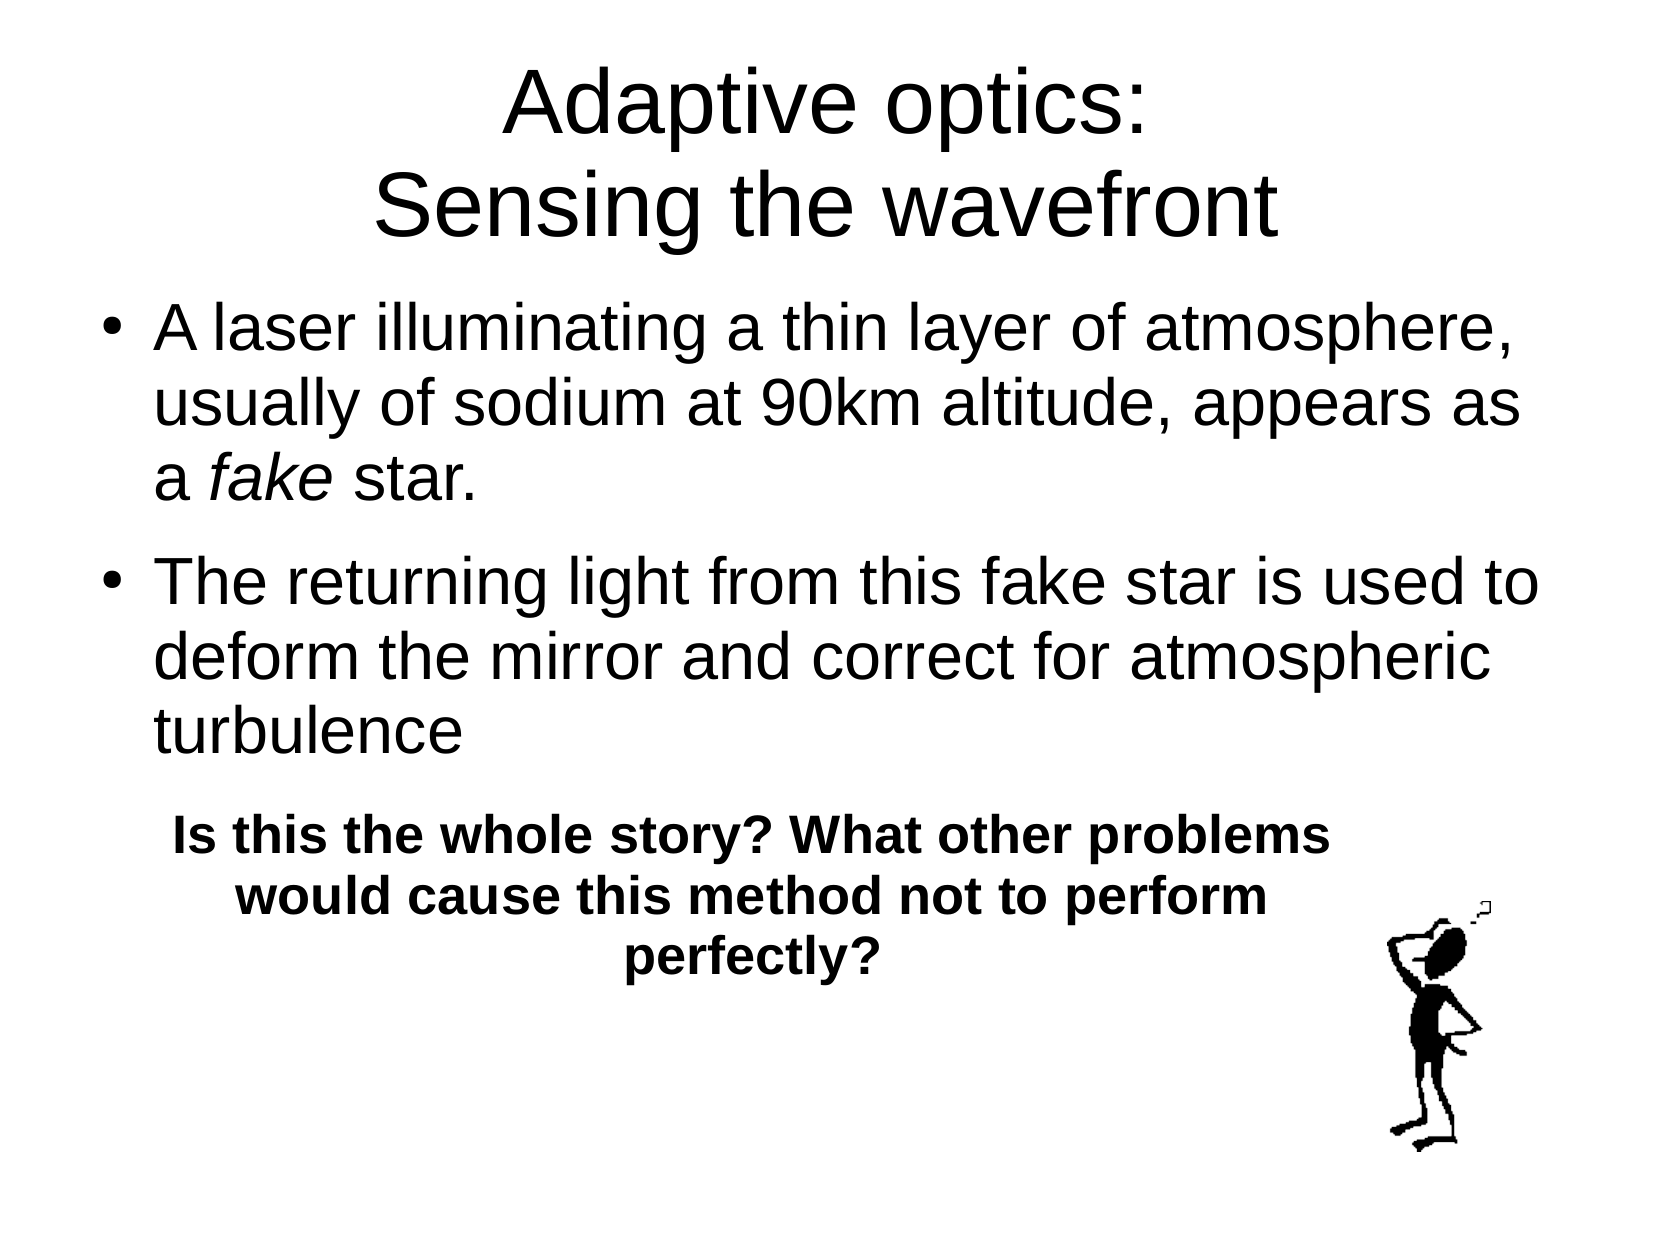

# Adaptive optics: Sensing the wavefront
A laser illuminating a thin layer of atmosphere, usually of sodium at 90km altitude, appears as a fake star.
The returning light from this fake star is used to deform the mirror and correct for atmospheric turbulence
Is this the whole story? What other problems would cause this method not to perform perfectly?